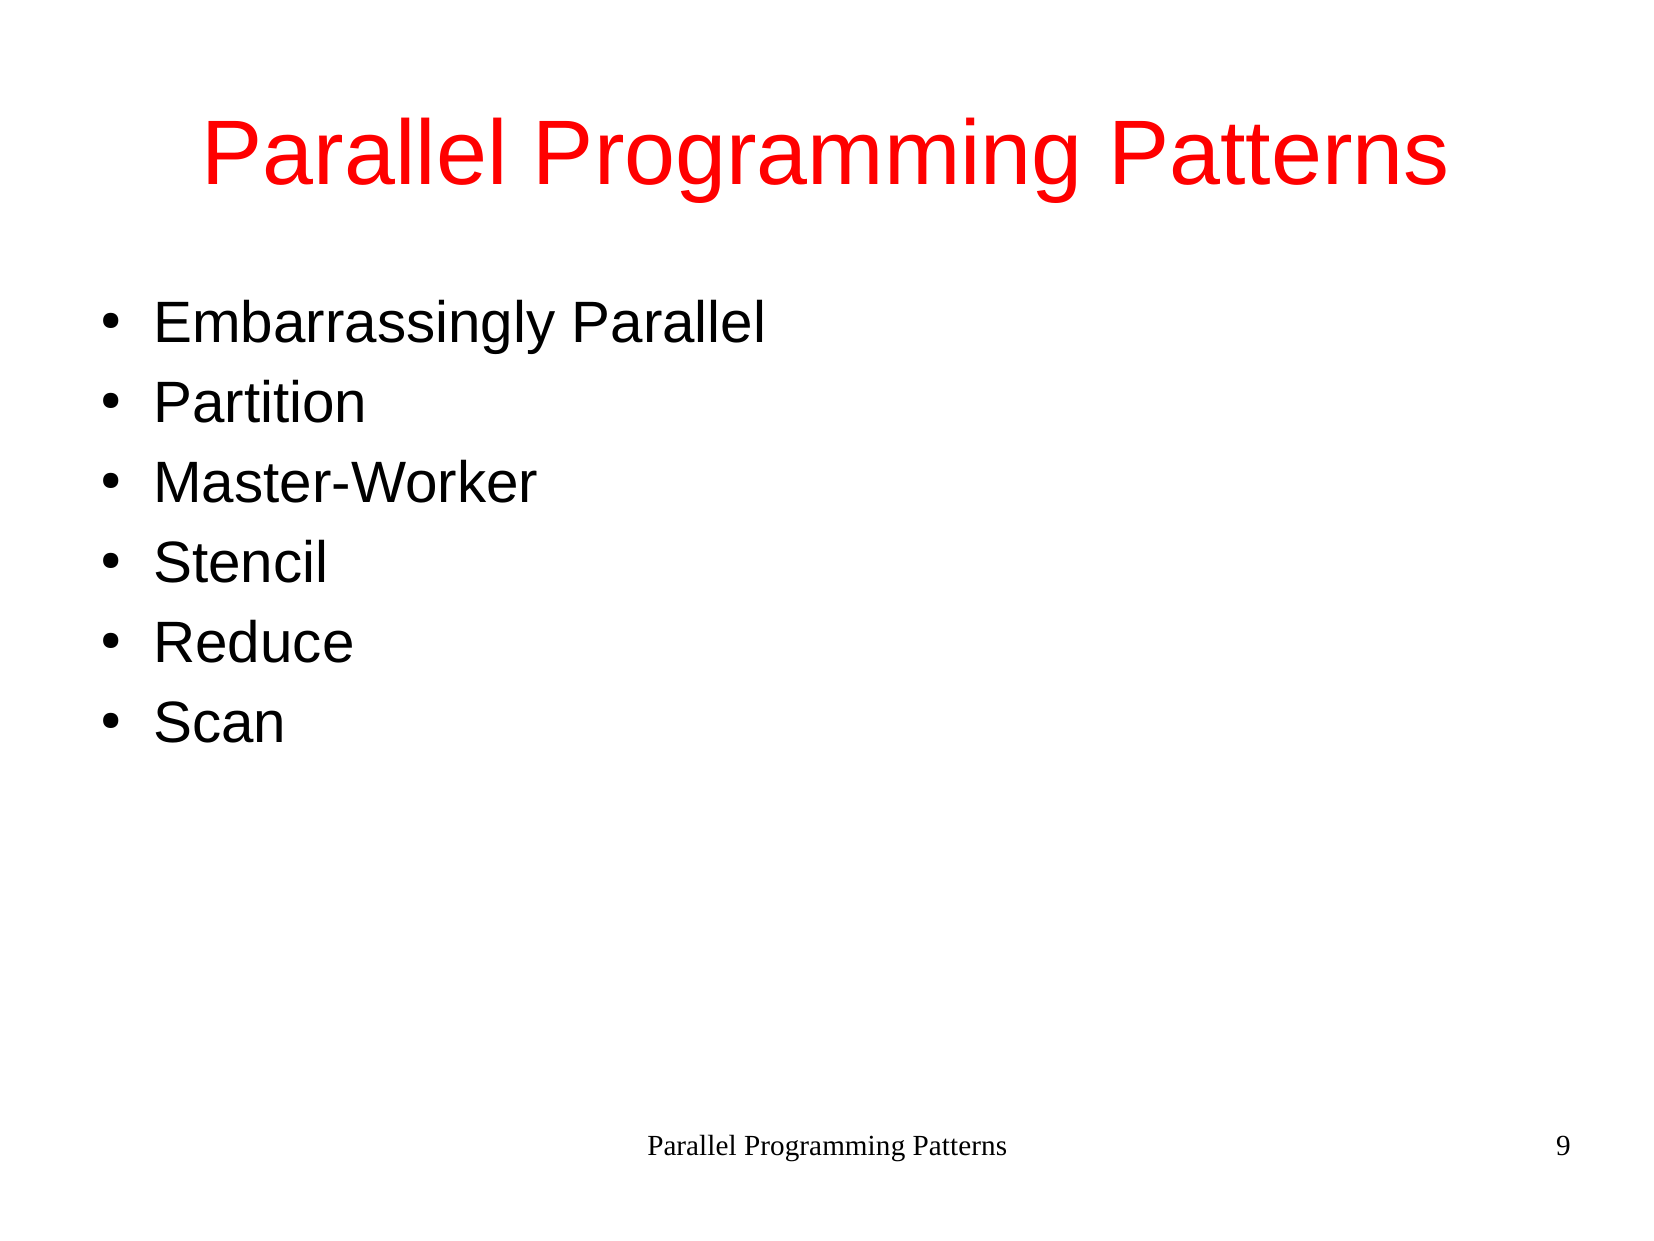

# Parallel Programming Patterns
Embarrassingly Parallel
Partition
Master-Worker
Stencil
Reduce
Scan
Parallel Programming Patterns
9